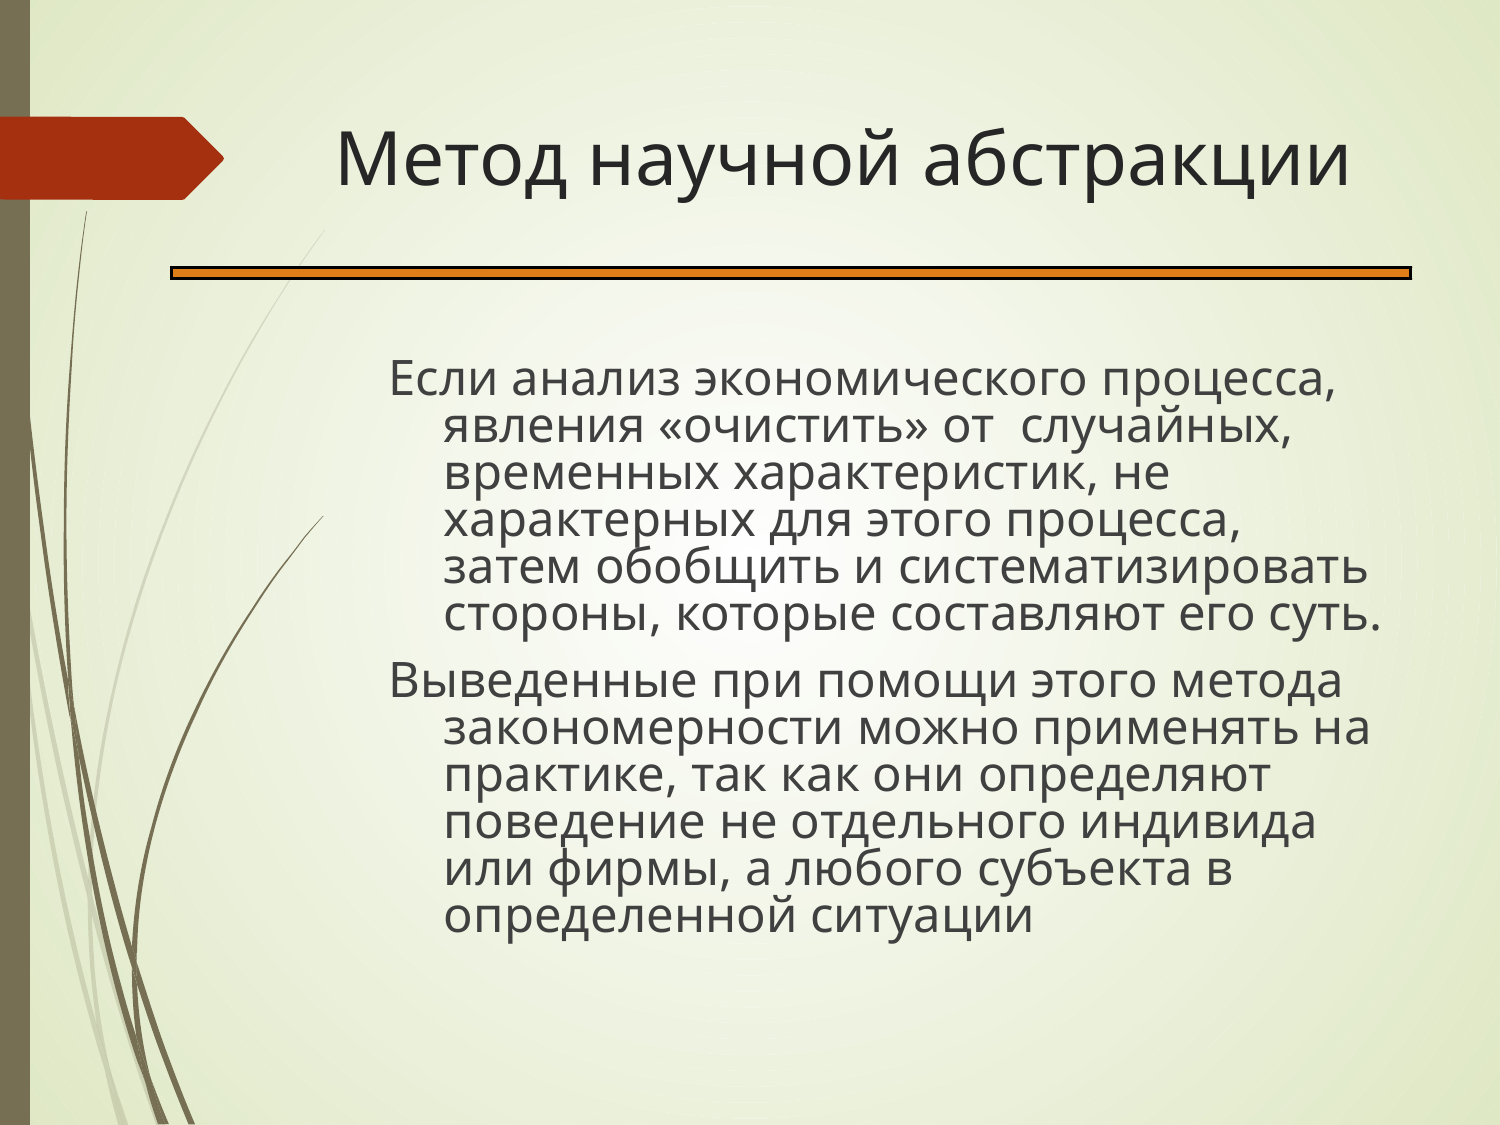

# Метод научной абстракции
Если анализ экономического процесса, явления «очистить» от случайных, временных характеристик, не характерных для этого процесса, затем обобщить и систематизировать стороны, которые составляют его суть.
Выведенные при помощи этого метода закономерности можно применять на практике, так как они определяют поведение не отдельного индивида или фирмы, а любого субъекта в определенной ситуации